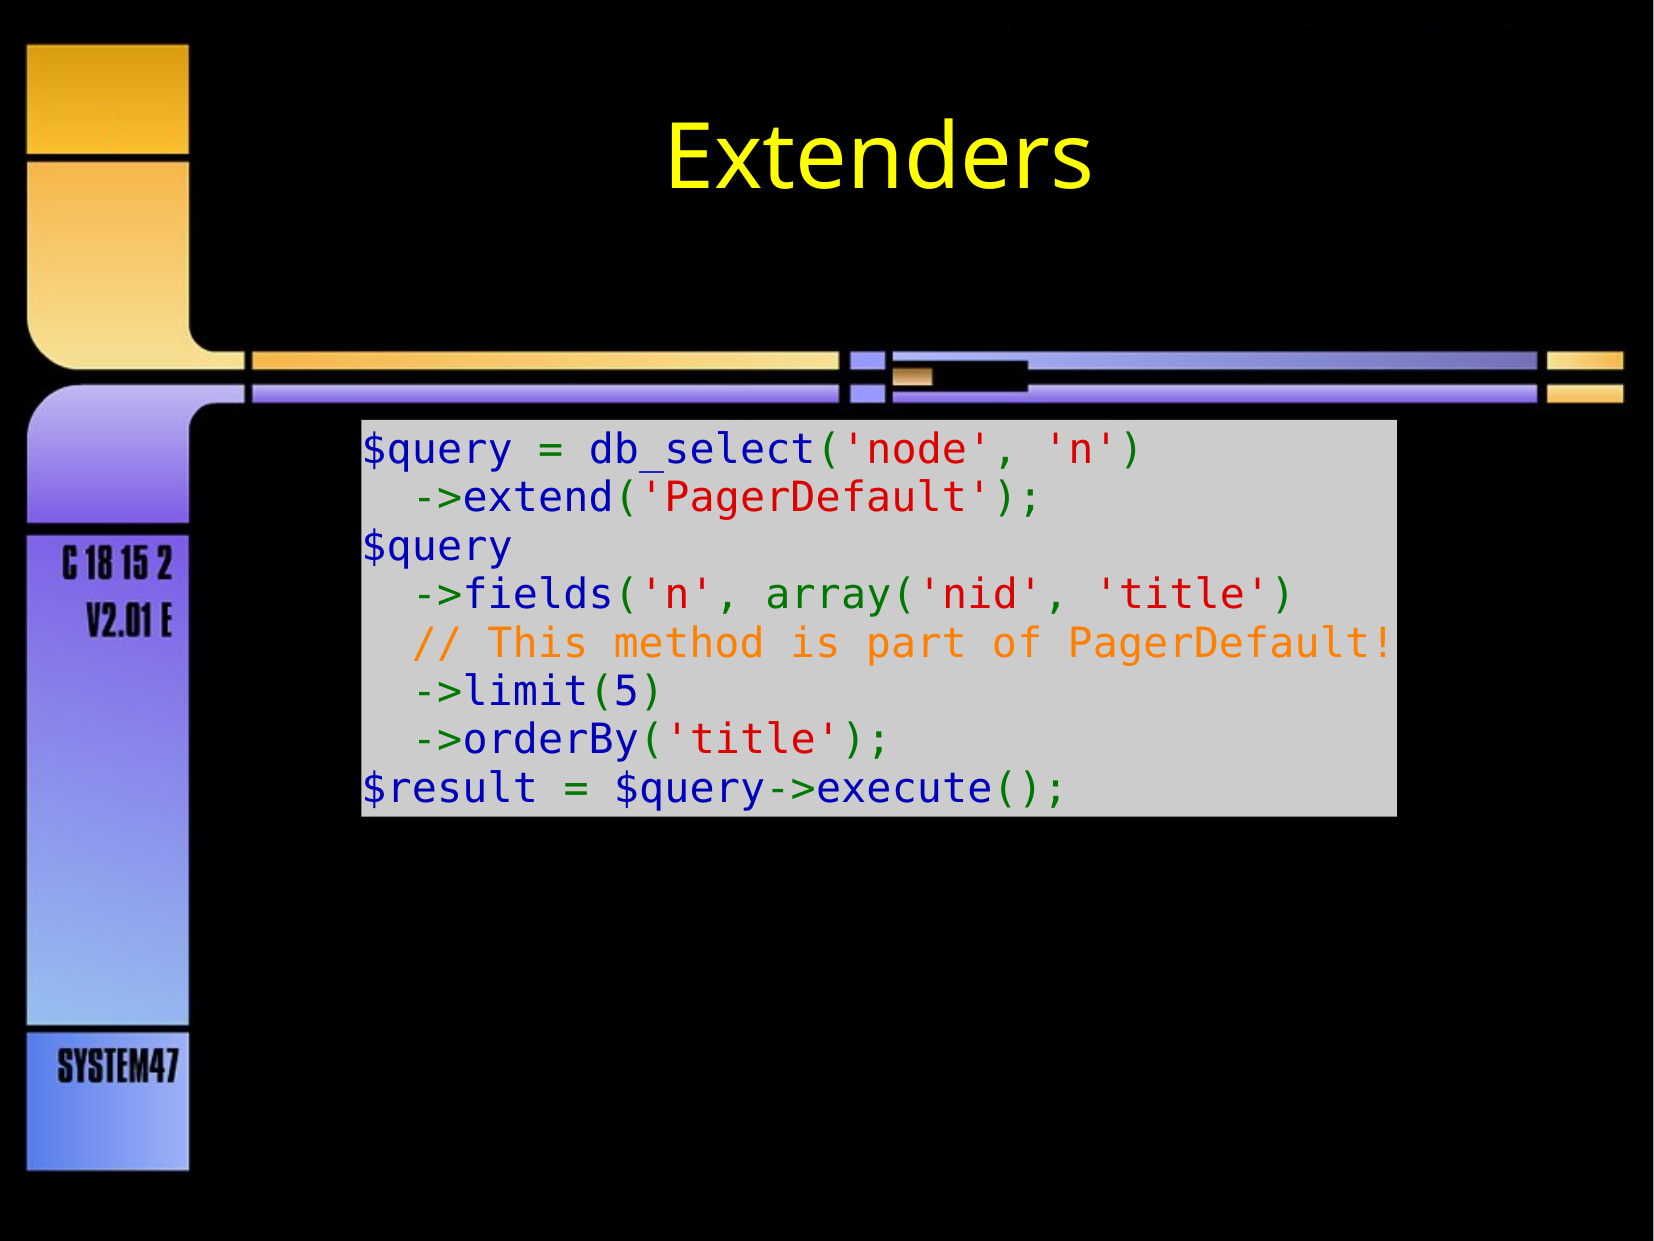

# Extenders
$query = db_select('node', 'n')
 ->extend('PagerDefault');
$query
  ->fields('n', array('nid', 'title')
 // This method is part of PagerDefault!
  ->limit(5)
  ->orderBy('title');
$result = $query->execute();